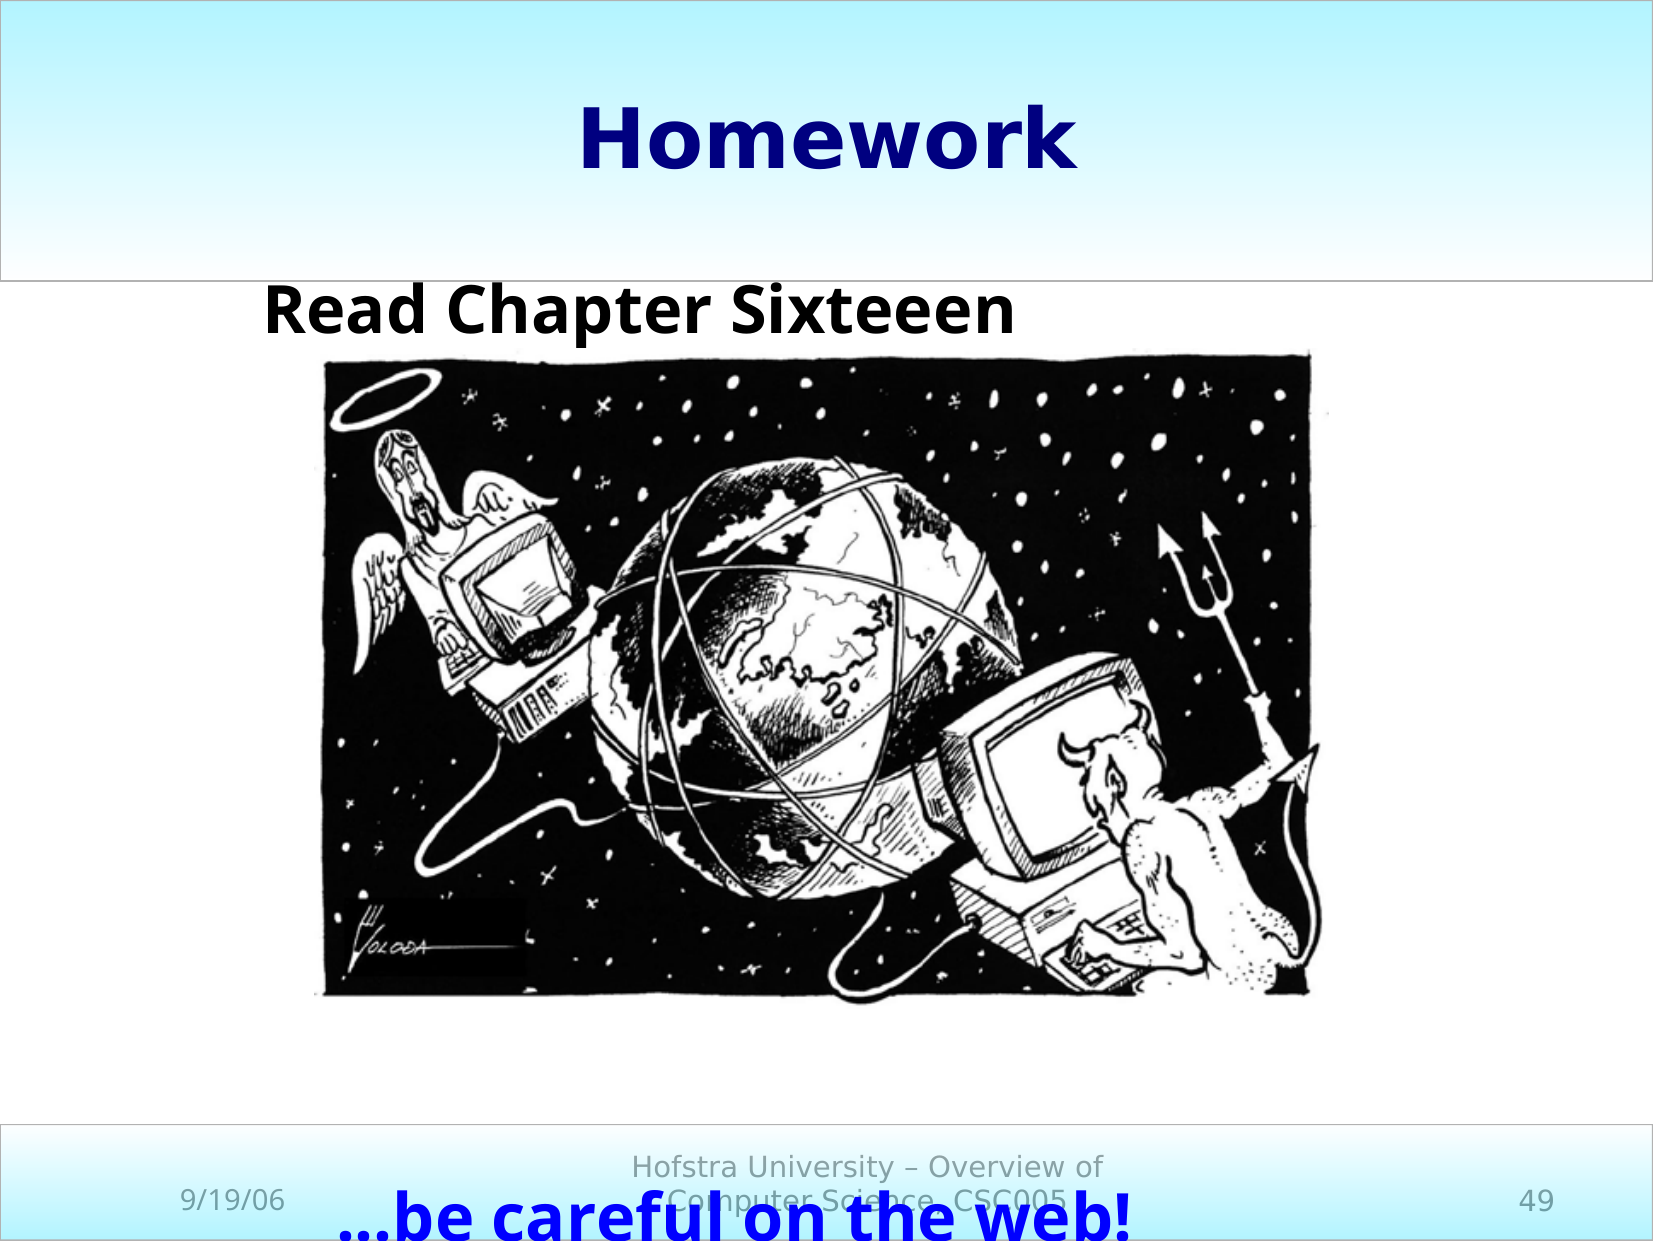

# Homework
Read Chapter Sixteeen
 ...be careful on the web!
49